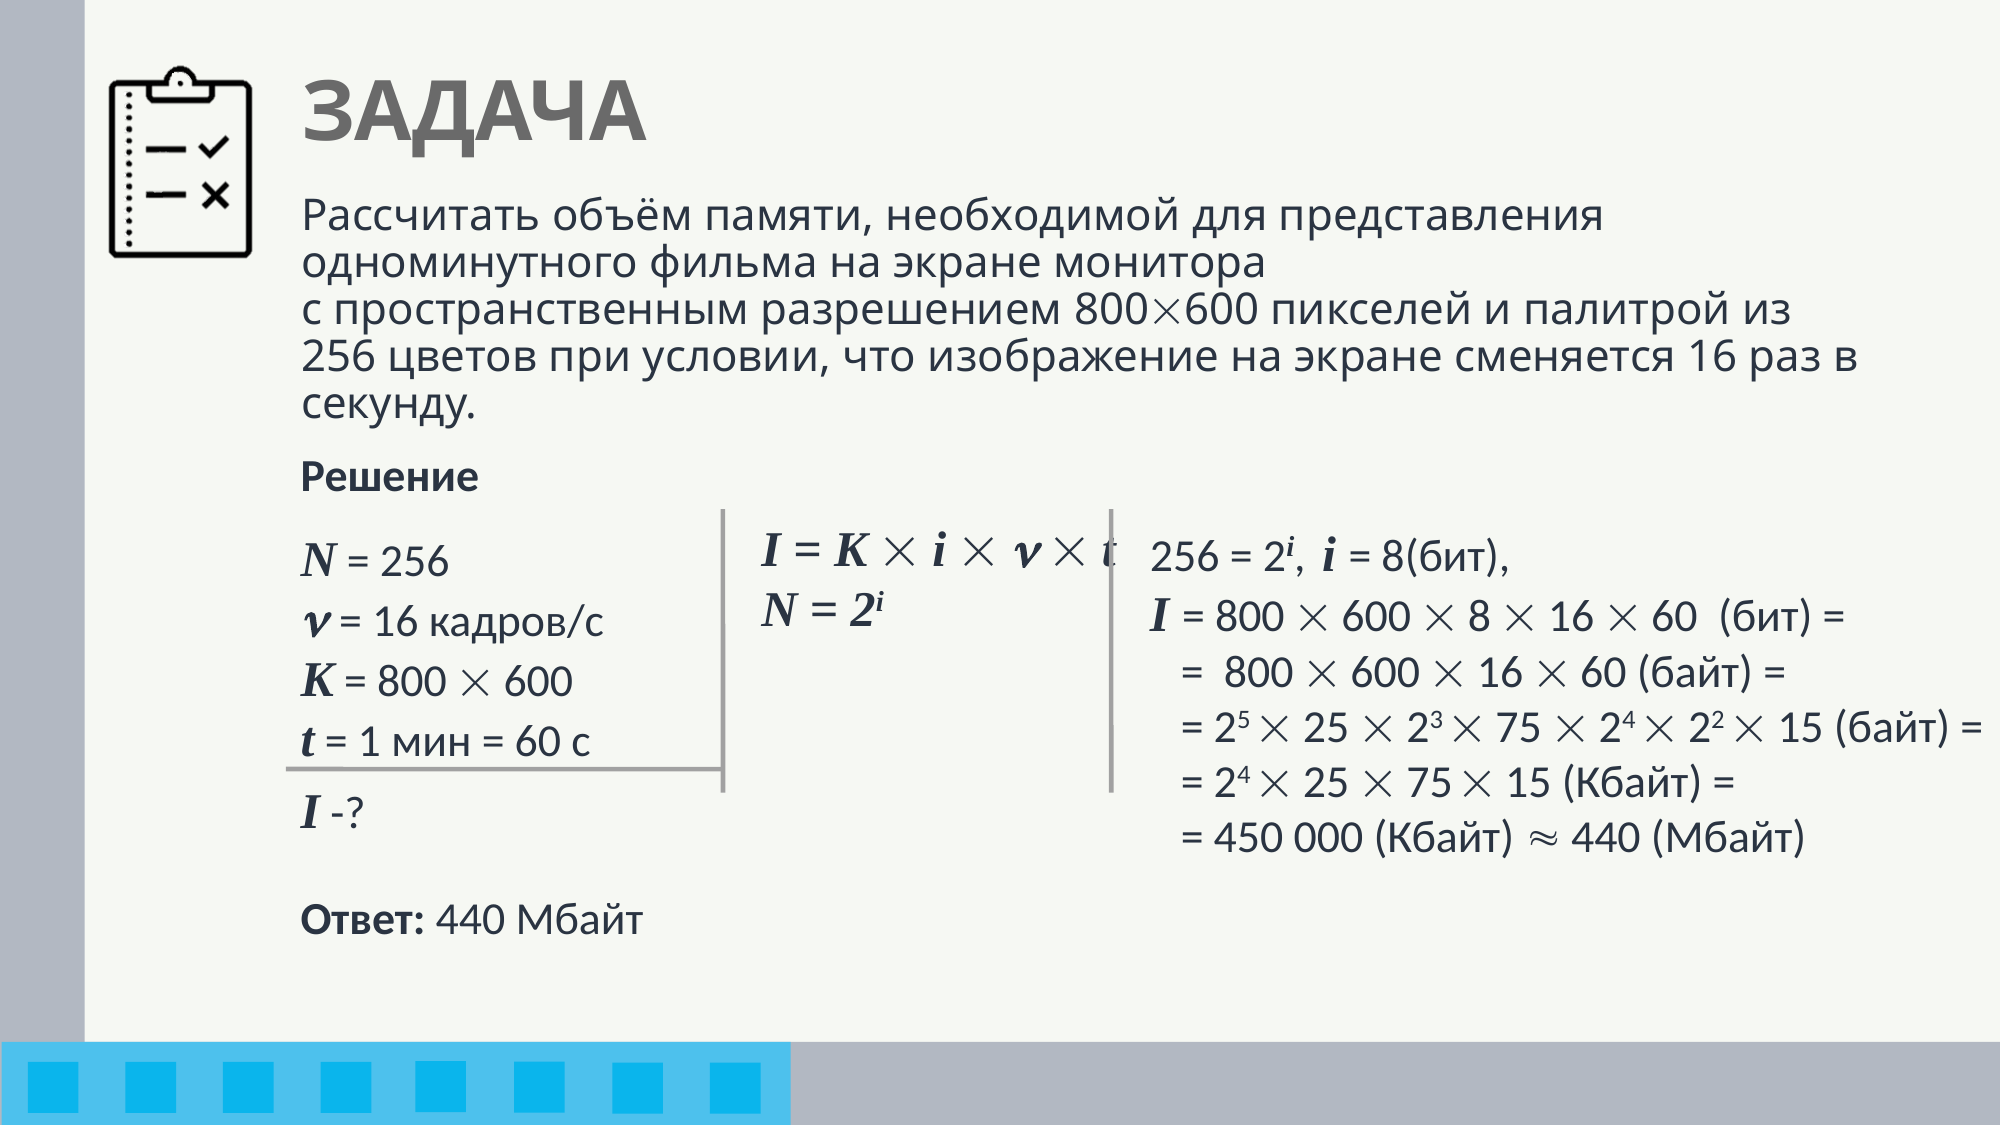

# ЗАДАЧА
Рассчитать объём памяти, необходимой для представления одноминутного фильма на экране монитора
с пространственным разрешением 800600 пикселей и палитрой из 256 цветов при условии, что изображение на экране сменяется 16 раз в секунду.
Решение
I = K  i    t
N = 2i
256 = 2i, i = 8(бит),
I = 800  600  8  16  60 (бит) =
 = 800  600  16  60 (байт) =
 = 25  25  23  75  24  22  15 (байт) =
 = 24  25  75  15 (Кбайт) =
 = 450 000 (Кбайт)  440 (Мбайт)
N = 256
 = 16 кадров/с
K = 800  600
t = 1 мин = 60 с
I -?
Ответ: 440 Мбайт